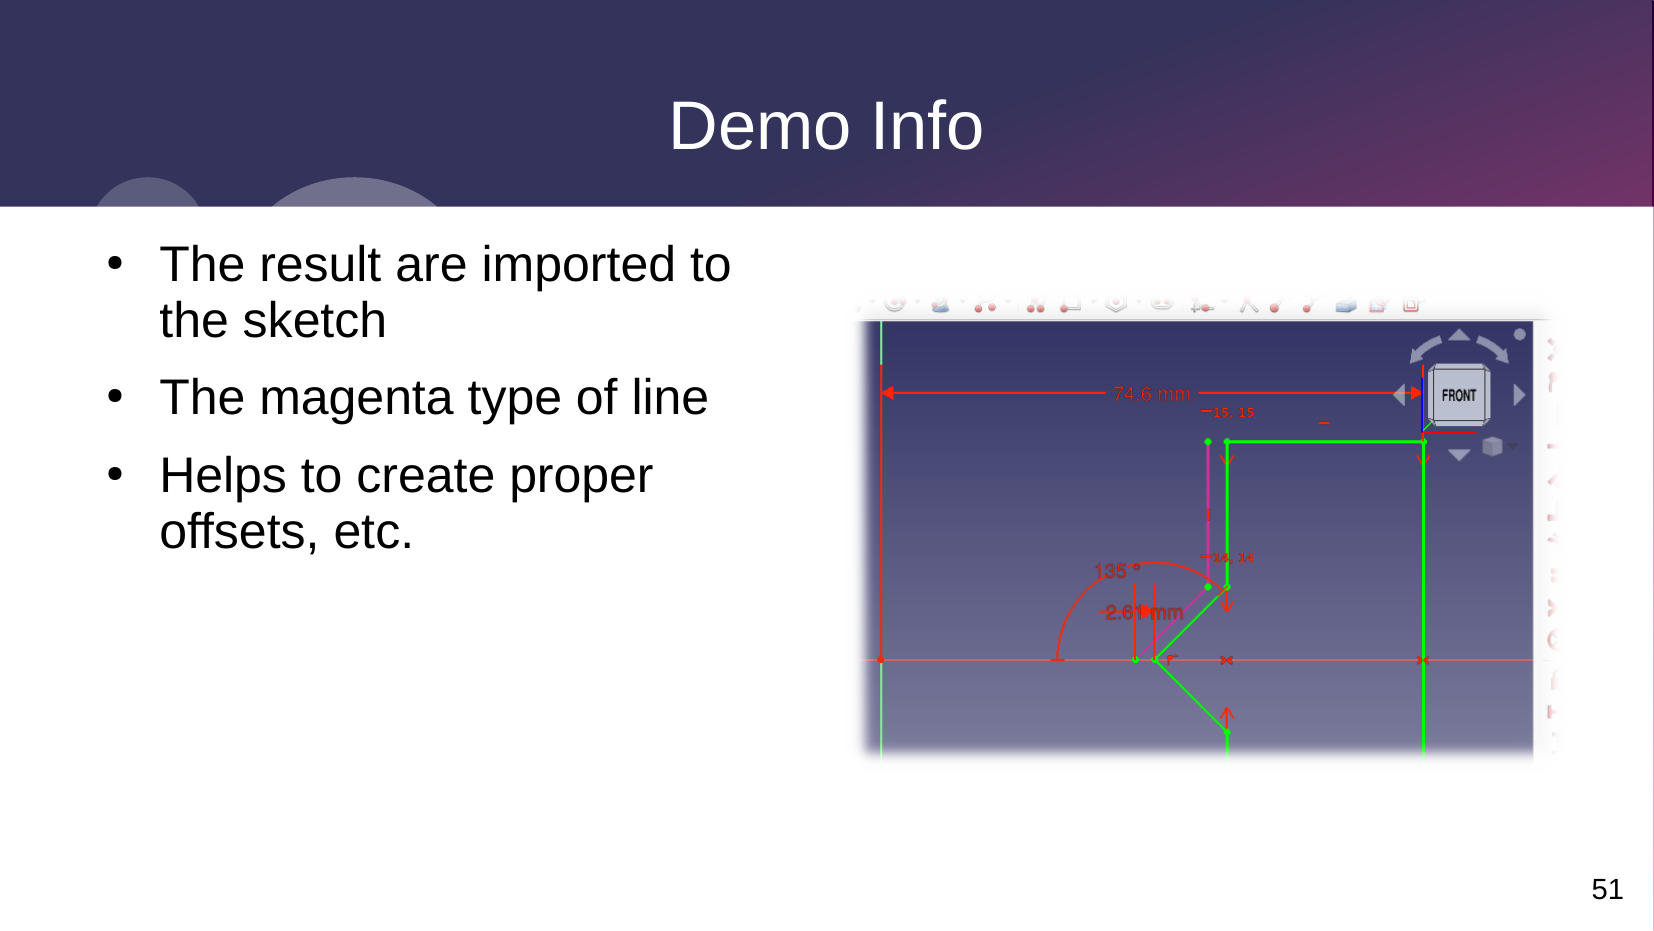

# Demo Info
The result are imported to the sketch
The magenta type of line
Helps to create proper offsets, etc.